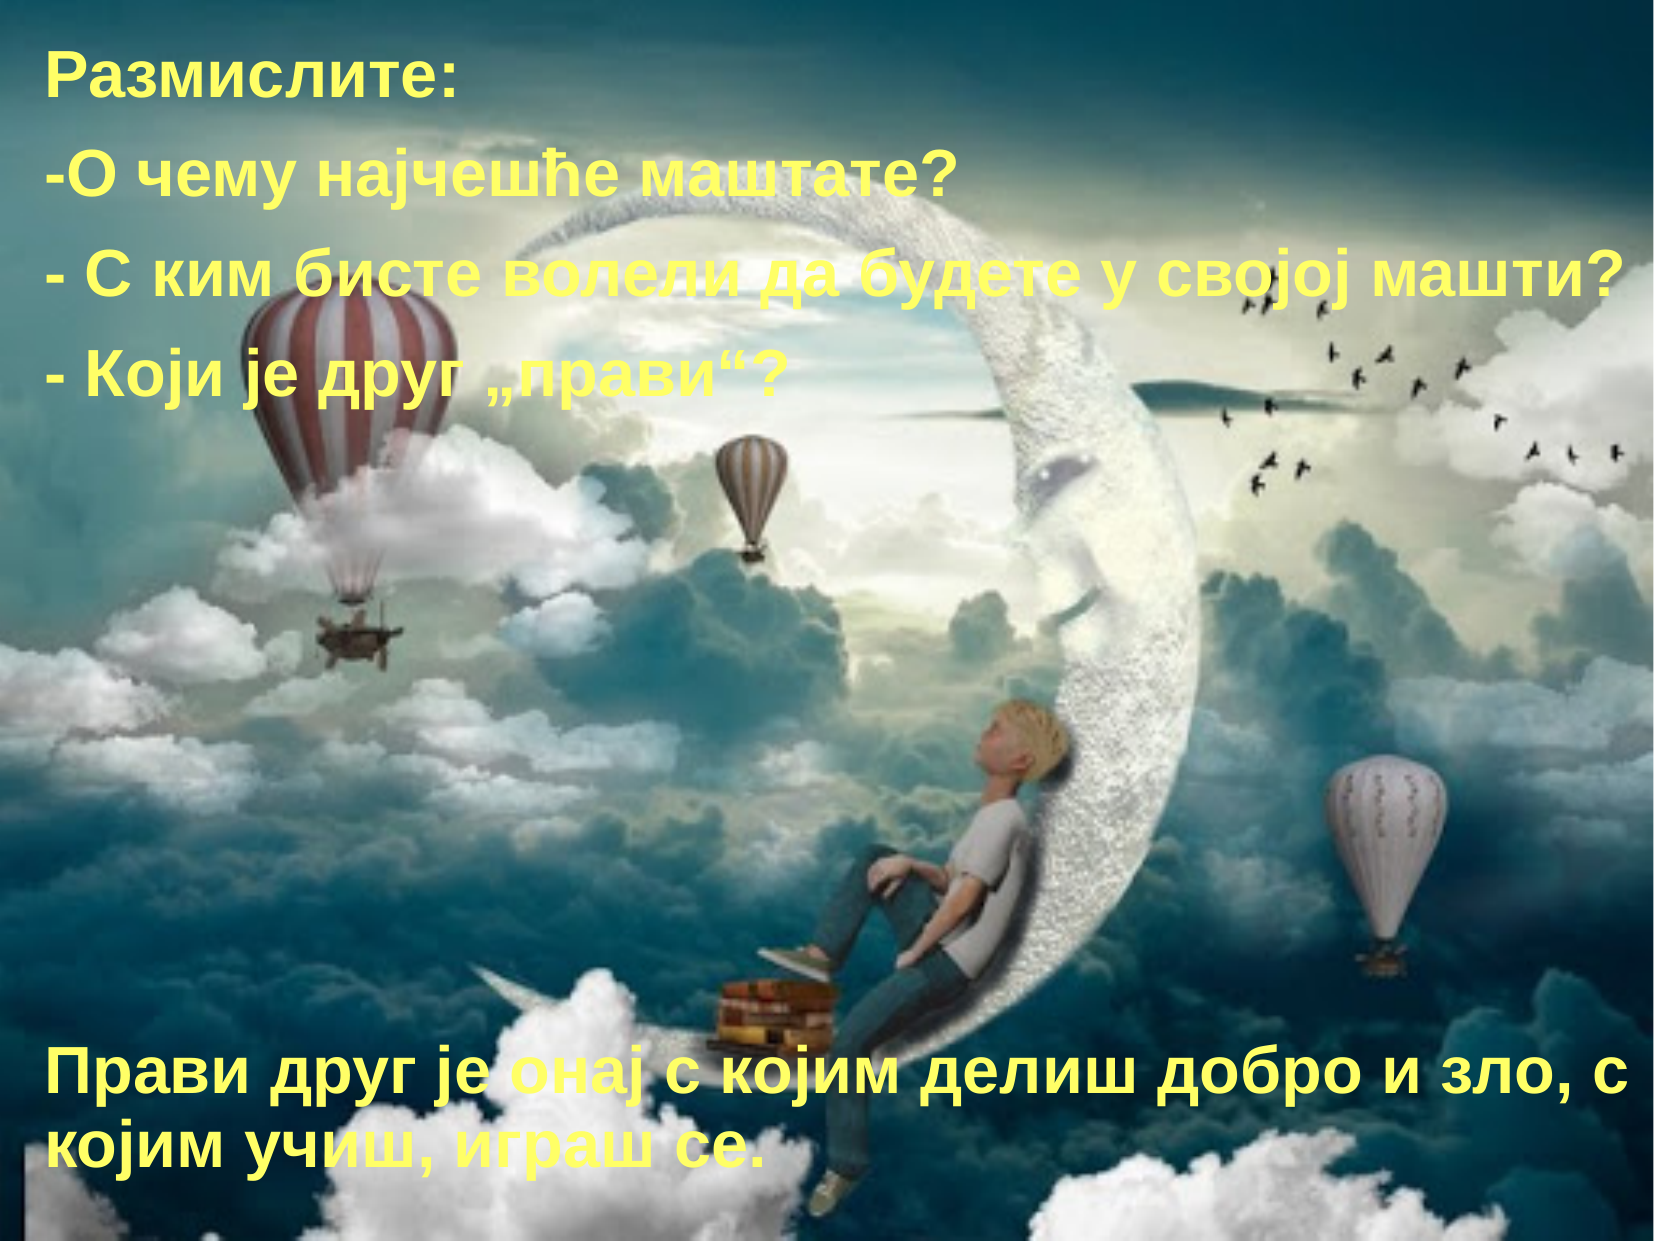

Размислите:
-О чему најчешће маштате?
- С ким бисте волели да будете у својој машти?
- Који је друг „прави“?
Прави друг је онај с којим делиш добро и зло, с којим учиш, играш се.